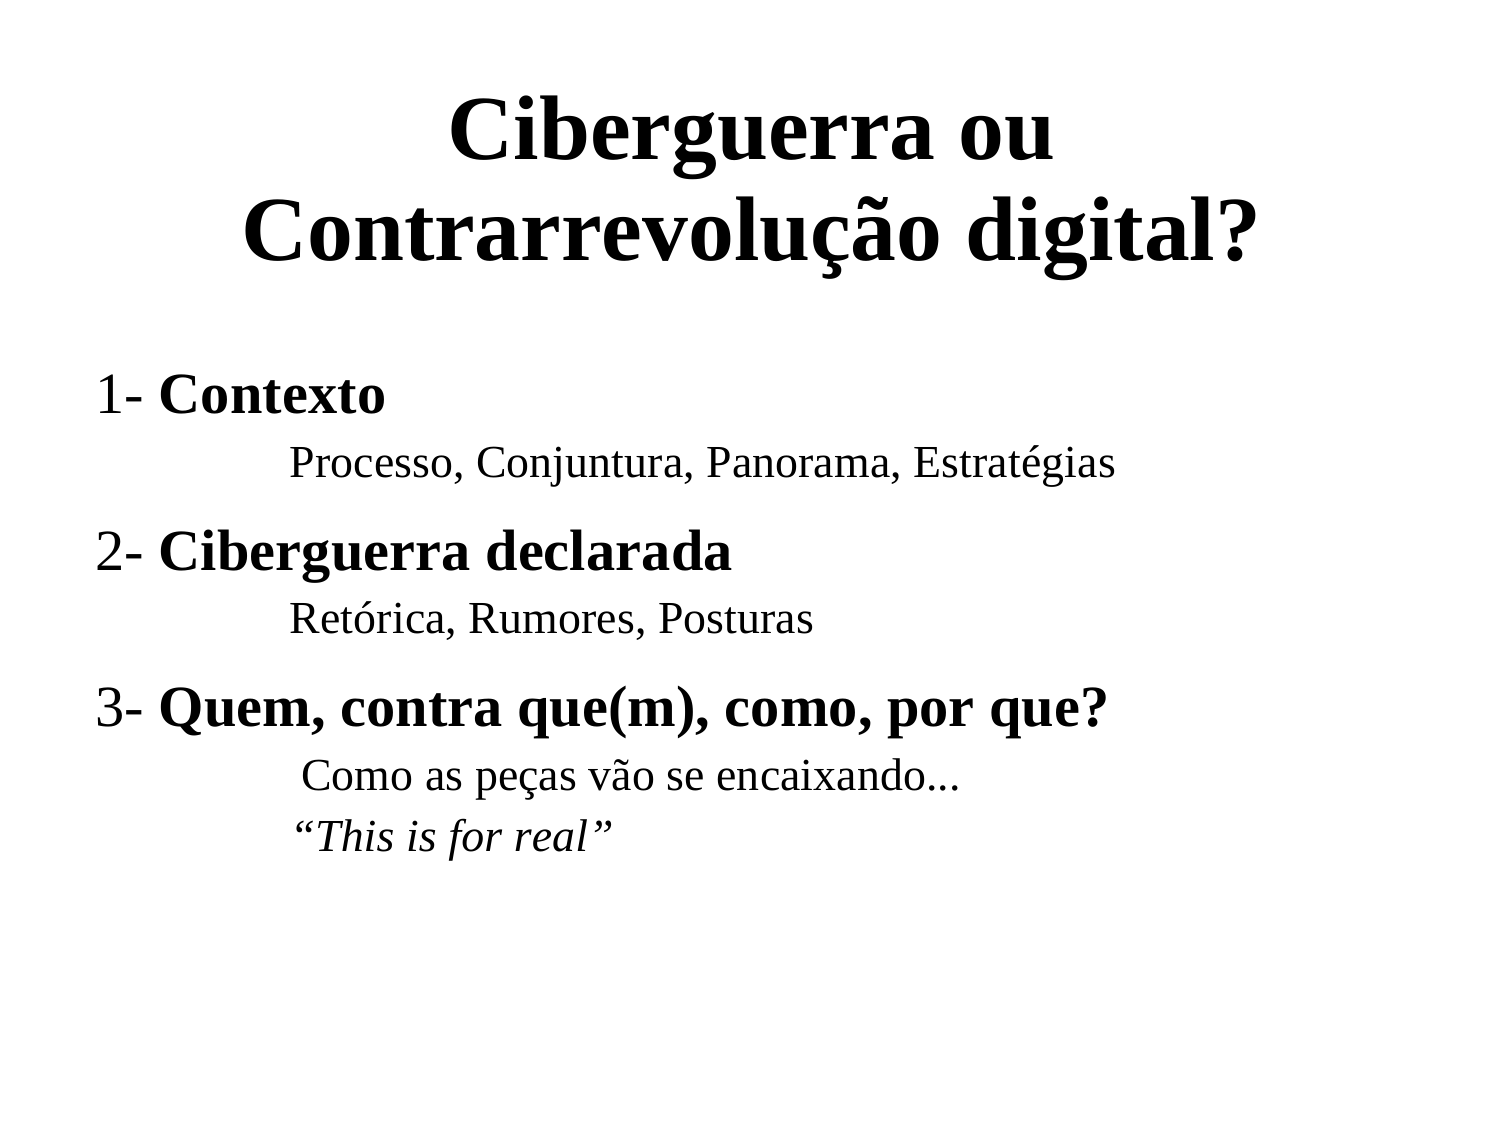

# Ciberguerra ou Contrarrevolução digital?
1- Contexto
	Processo, Conjuntura, Panorama, Estratégias
2- Ciberguerra declarada
	Retórica, Rumores, Posturas
3- Quem, contra que(m), como, por que?
	 Como as peças vão se encaixando...
	“This is for real”